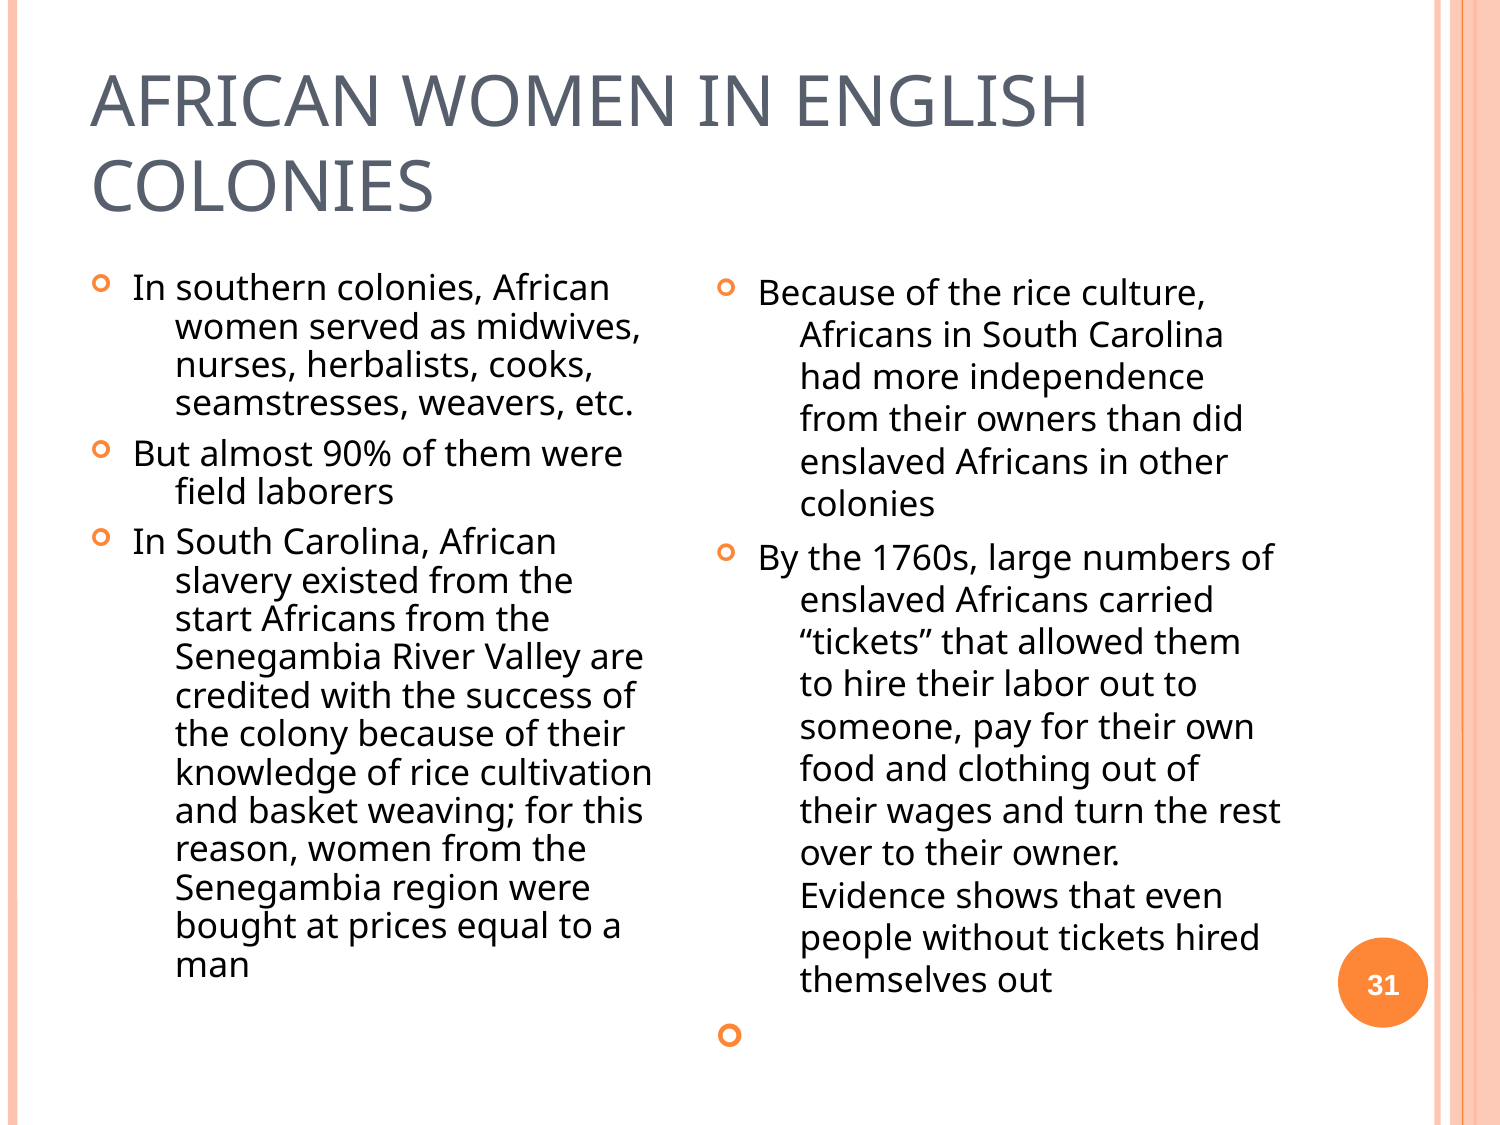

# African Women in English Colonies
In southern colonies, African women served as midwives, nurses, herbalists, cooks, seamstresses, weavers, etc.
But almost 90% of them were field laborers
In South Carolina, African slavery existed from the start Africans from the Senegambia River Valley are credited with the success of the colony because of their knowledge of rice cultivation and basket weaving; for this reason, women from the Senegambia region were bought at prices equal to a man
Because of the rice culture, Africans in South Carolina had more independence from their owners than did enslaved Africans in other colonies
By the 1760s, large numbers of enslaved Africans carried “tickets” that allowed them to hire their labor out to someone, pay for their own food and clothing out of their wages and turn the rest over to their owner. Evidence shows that even people without tickets hired themselves out